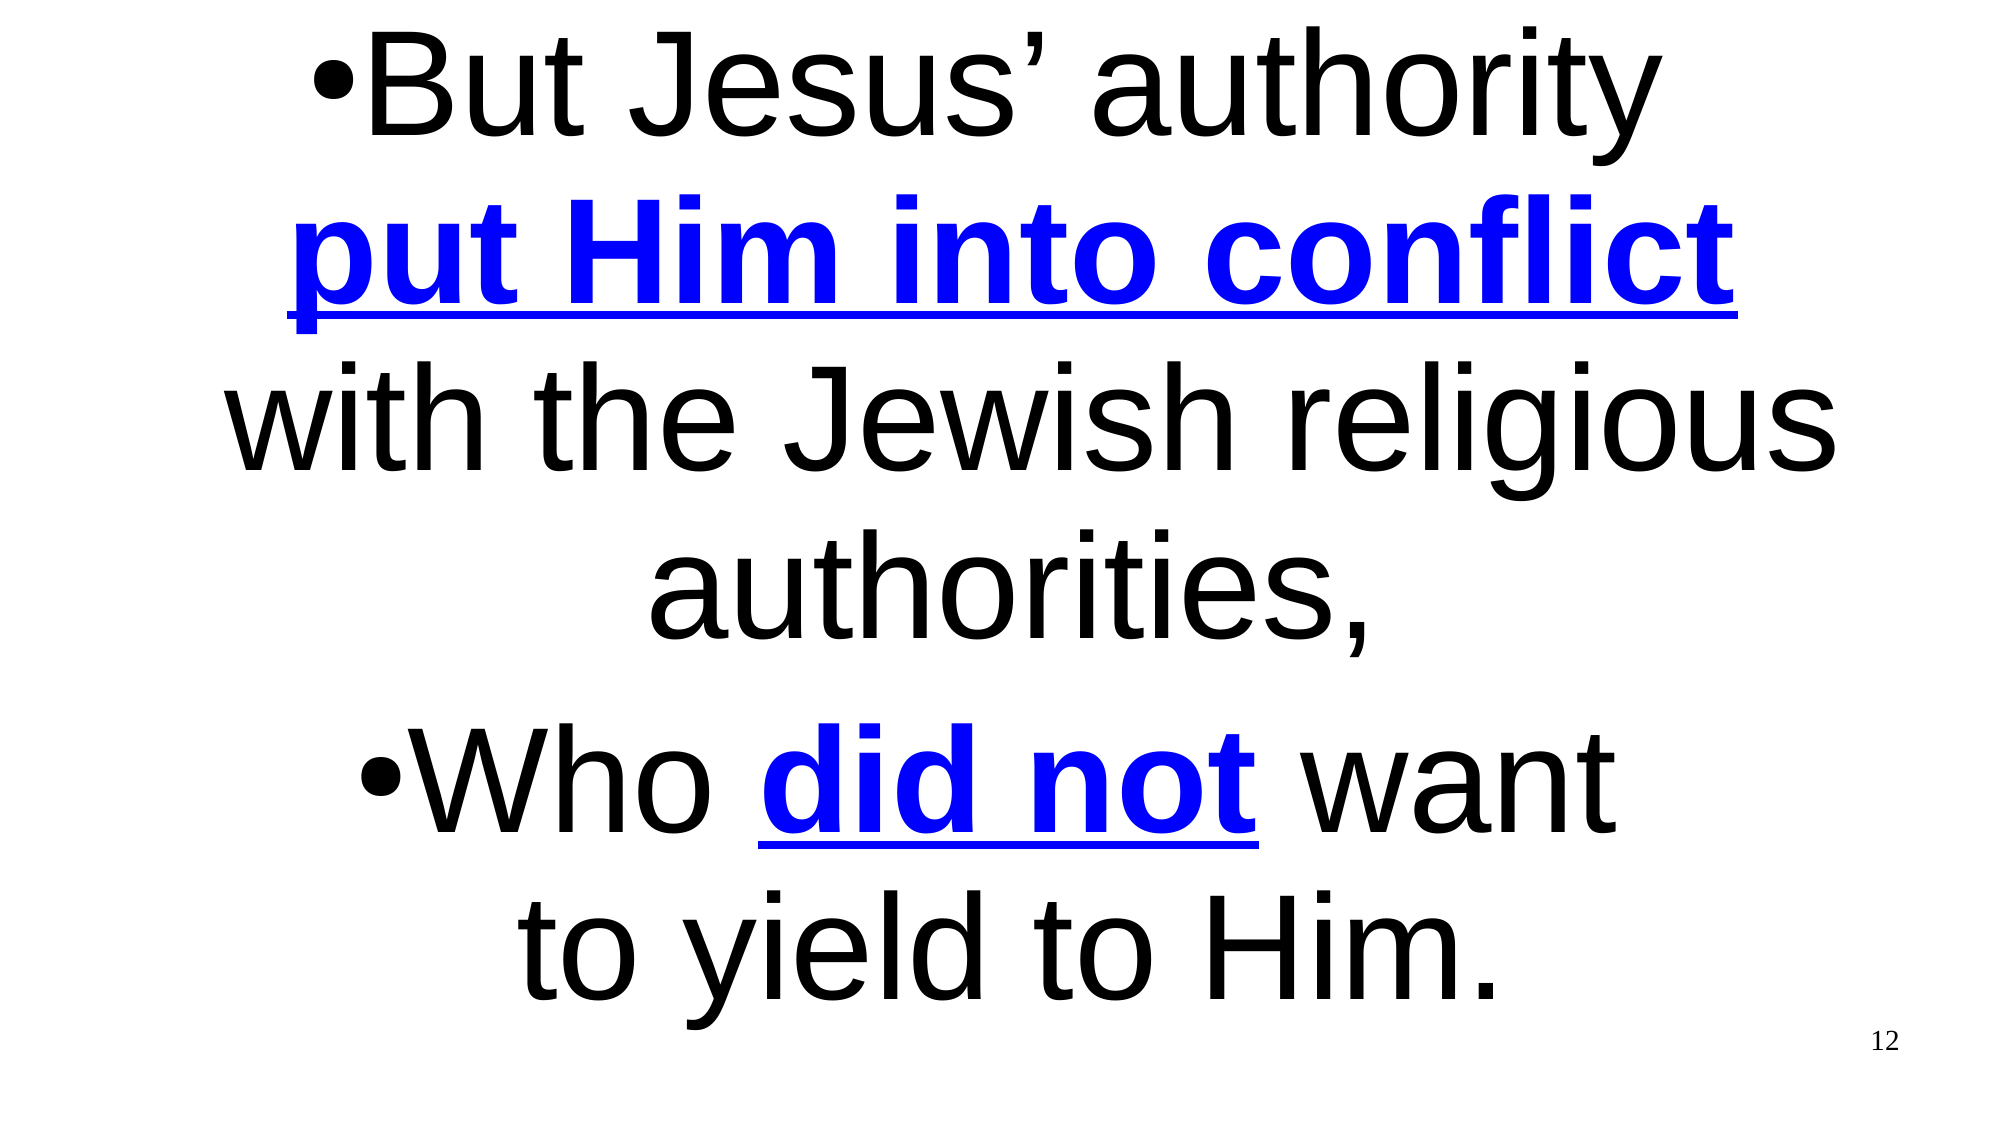

# But Jesus’ authority put Him into conflict with the Jewish religious authorities,
Who did not want
to yield to Him.
12